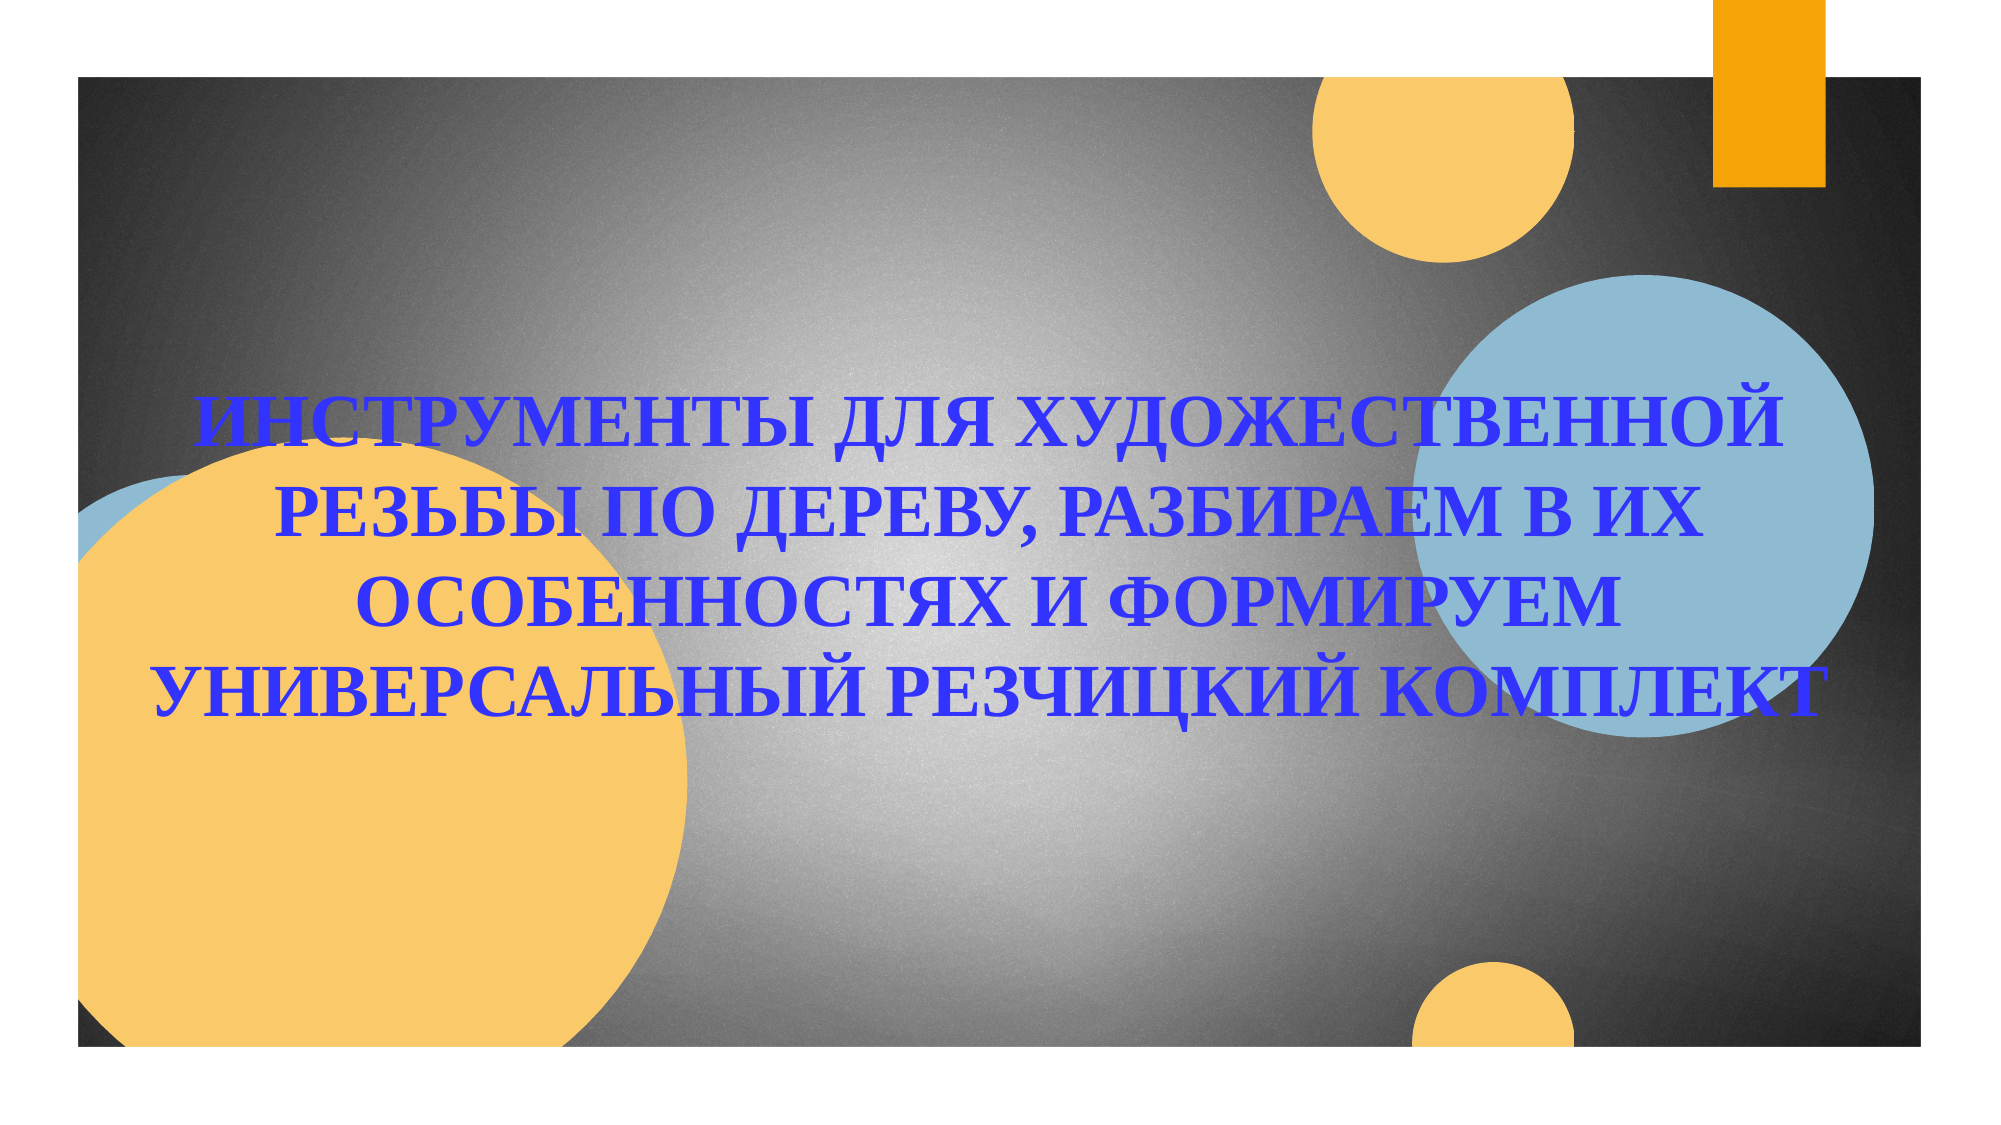

# ИНСТРУМЕНТЫ ДЛЯ ХУДОЖЕСТВЕННОЙ РЕЗЬБЫ ПО ДЕРЕВУ, РАЗБИРАЕМ В ИХ ОСОБЕННОСТЯХ И ФОРМИРУЕМ УНИВЕРСАЛЬНЫЙ РЕЗЧИЦКИЙ КОМПЛЕКТ